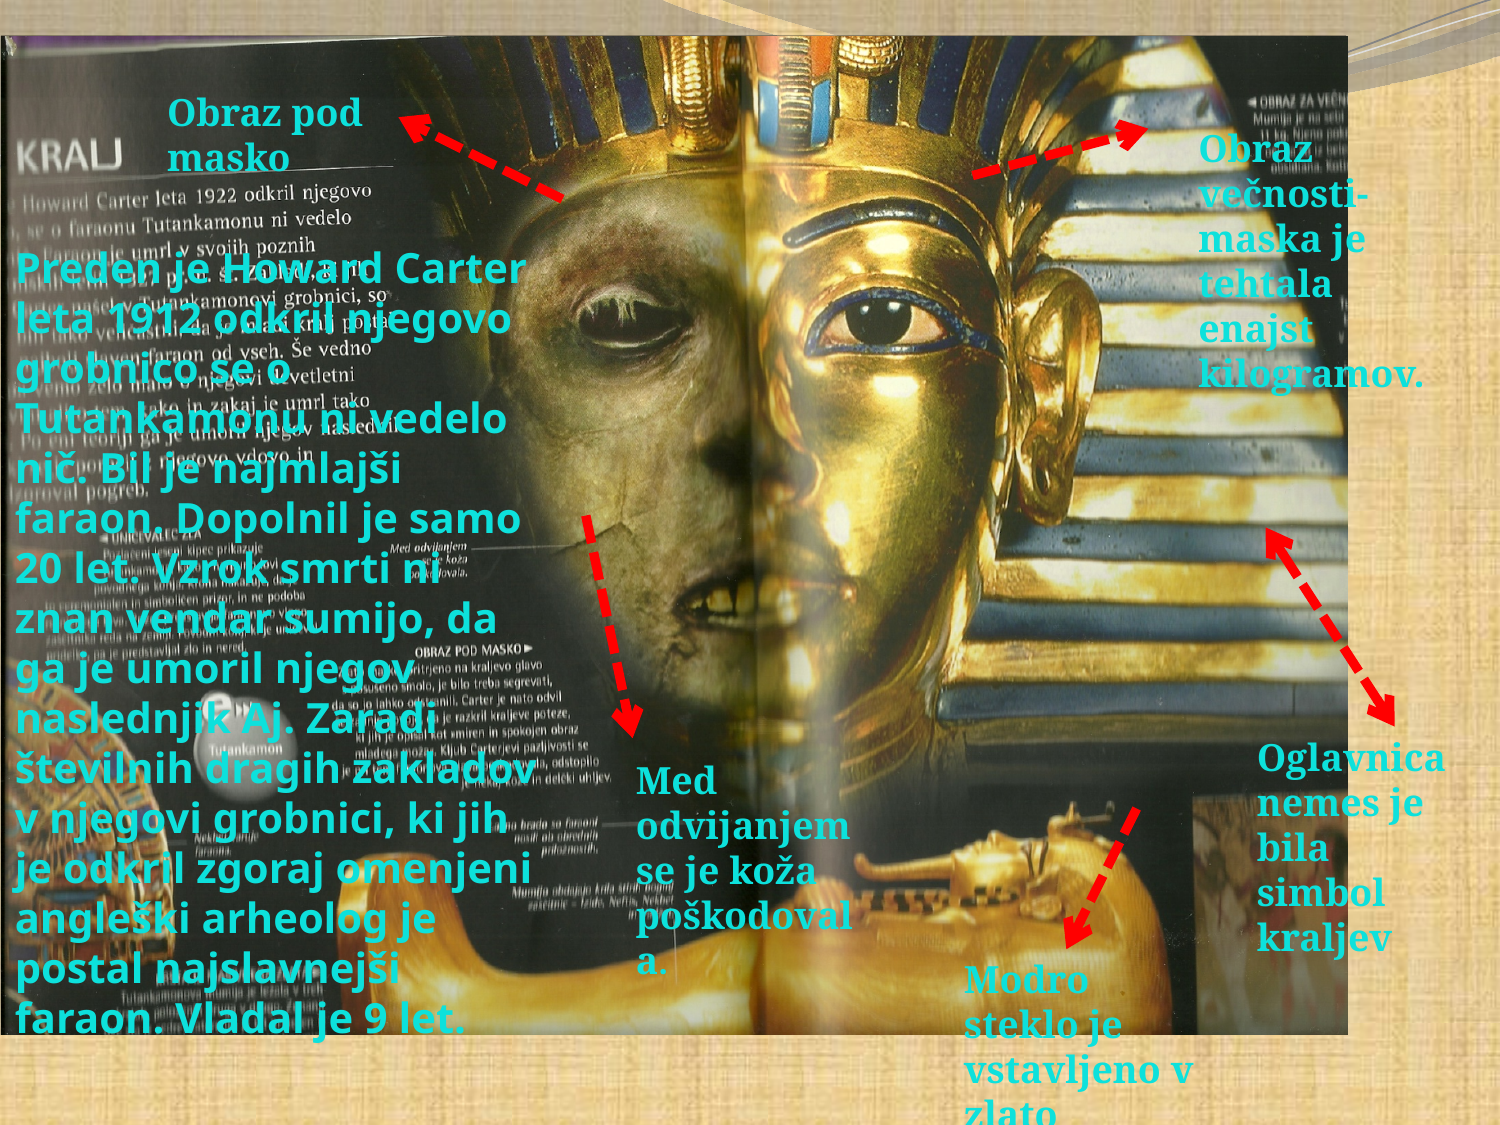

Obraz pod masko
Obraz večnosti-maska je tehtala enajst kilogramov.
Preden je Howard Carter leta 1912 odkril njegovo grobnico se o
Tutankamonu ni vedelo nič. Bil je najmlajši faraon. Dopolnil je samo 20 let. Vzrok smrti ni znan vendar sumijo, da ga je umoril njegov naslednjik Aj. Zaradi številnih dragih zakladov v njegovi grobnici, ki jih je odkril zgoraj omenjeni angleški arheolog je postal najslavnejši faraon. Vladal je 9 let.
Oglavnica nemes je bila simbol kraljev
Med odvijanjem se je koža poškodovala.
Modro steklo je vstavljeno v zlato